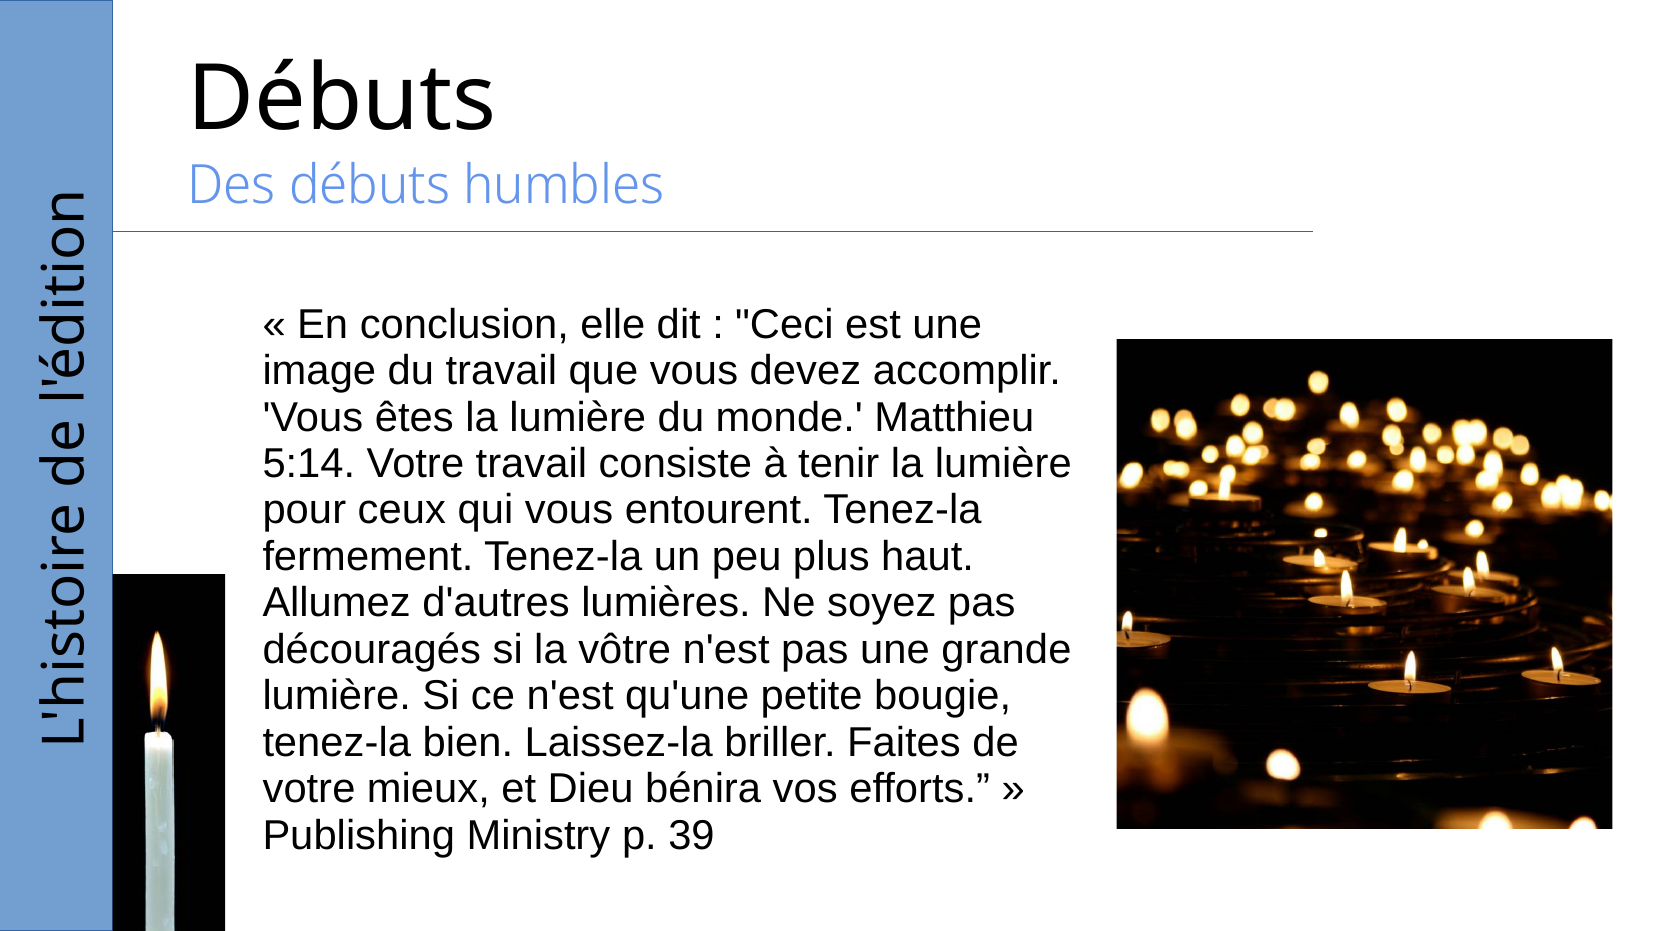

Débuts
Des débuts humbles
# « En conclusion, elle dit : "Ceci est une image du travail que vous devez accomplir. 'Vous êtes la lumière du monde.' Matthieu 5:14. Votre travail consiste à tenir la lumière pour ceux qui vous entourent. Tenez-la fermement. Tenez-la un peu plus haut. Allumez d'autres lumières. Ne soyez pas découragés si la vôtre n'est pas une grande lumière. Si ce n'est qu'une petite bougie, tenez-la bien. Laissez-la briller. Faites de votre mieux, et Dieu bénira vos efforts.” » Publishing Ministry p. 39
L'histoire de l'édition